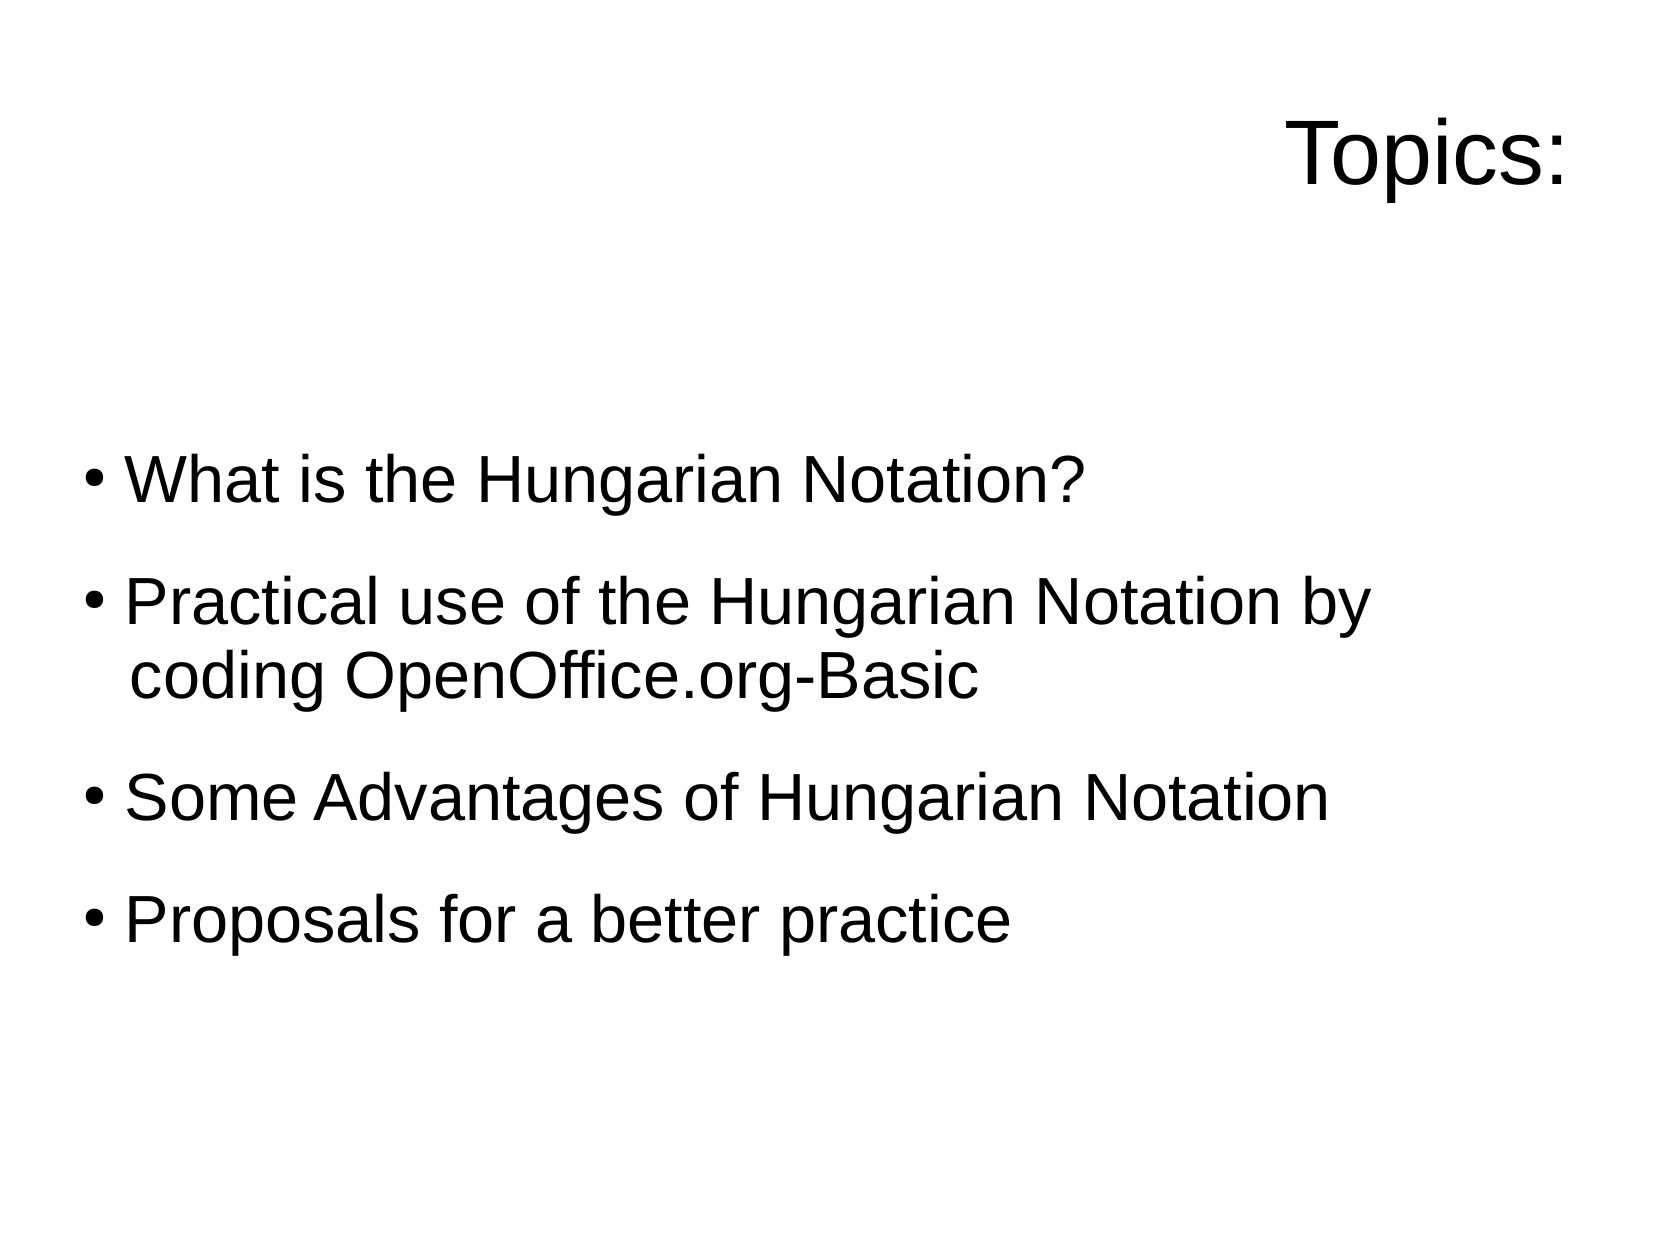

Topics:
# What is the Hungarian Notation?
 Practical use of the Hungarian Notation by coding OpenOffice.org-Basic
 Some Advantages of Hungarian Notation
 Proposals for a better practice